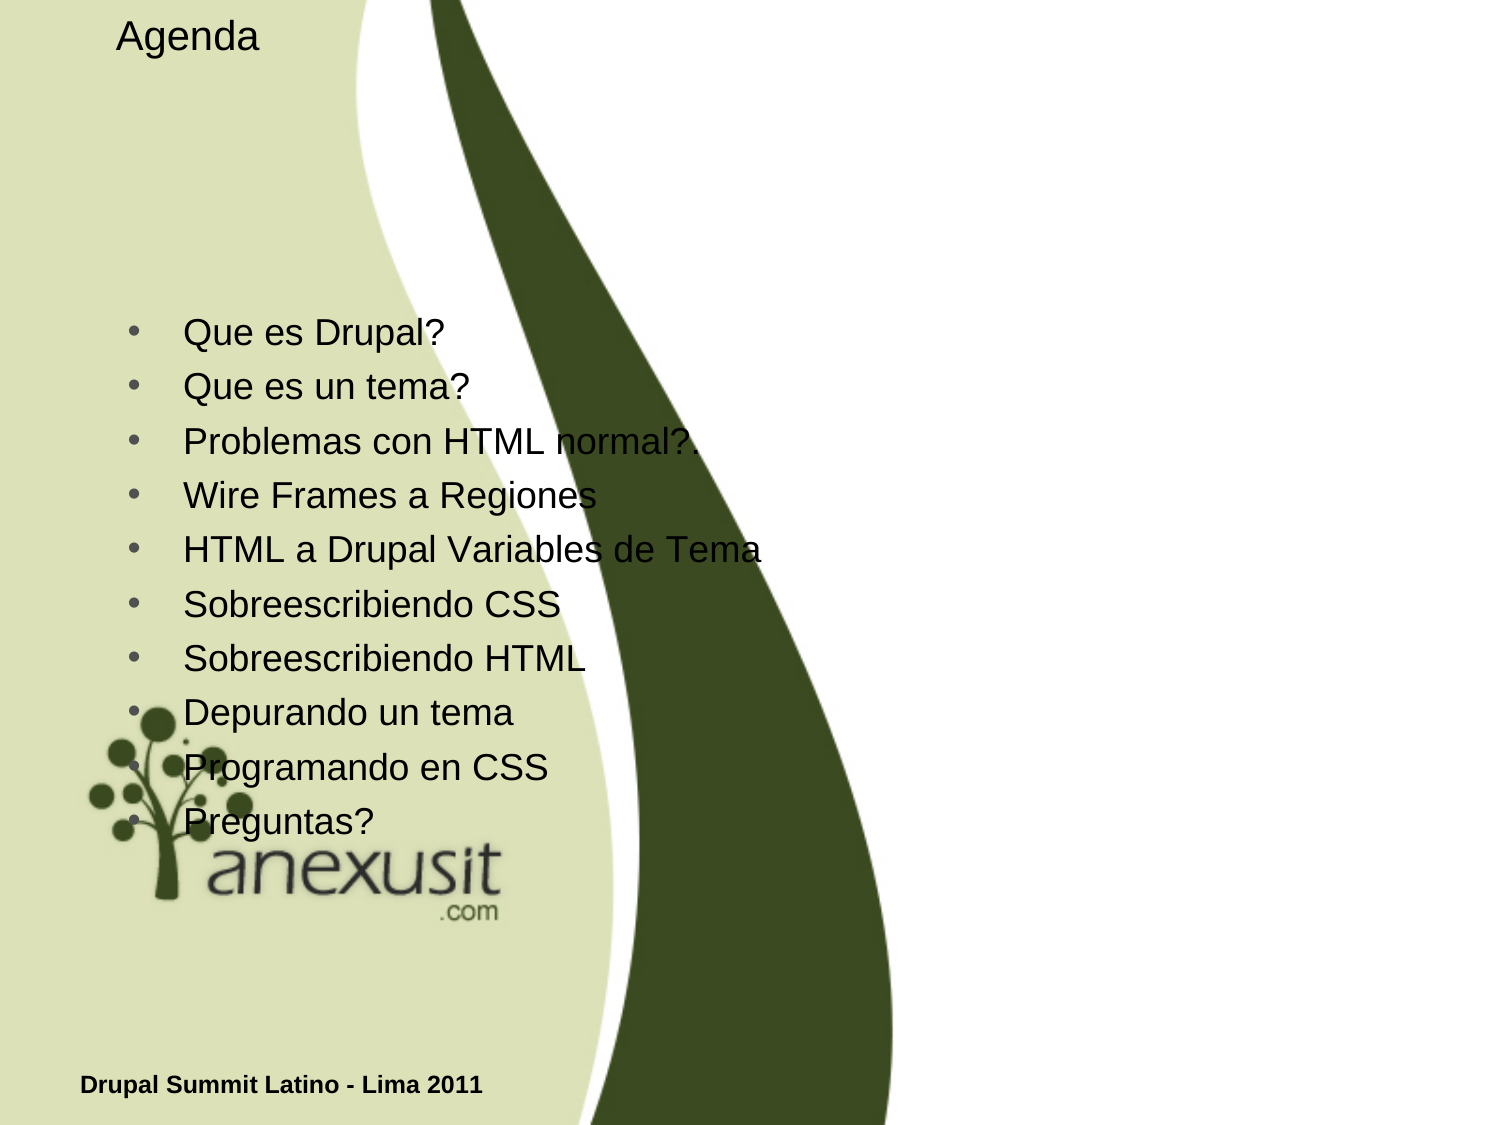

Agenda
Que es Drupal?
Que es un tema?
Problemas con HTML normal?.
Wire Frames a Regiones
HTML a Drupal Variables de Tema
Sobreescribiendo CSS
Sobreescribiendo HTML
Depurando un tema
Programando en CSS
Preguntas?
Drupal Summit Latino - Lima 2011